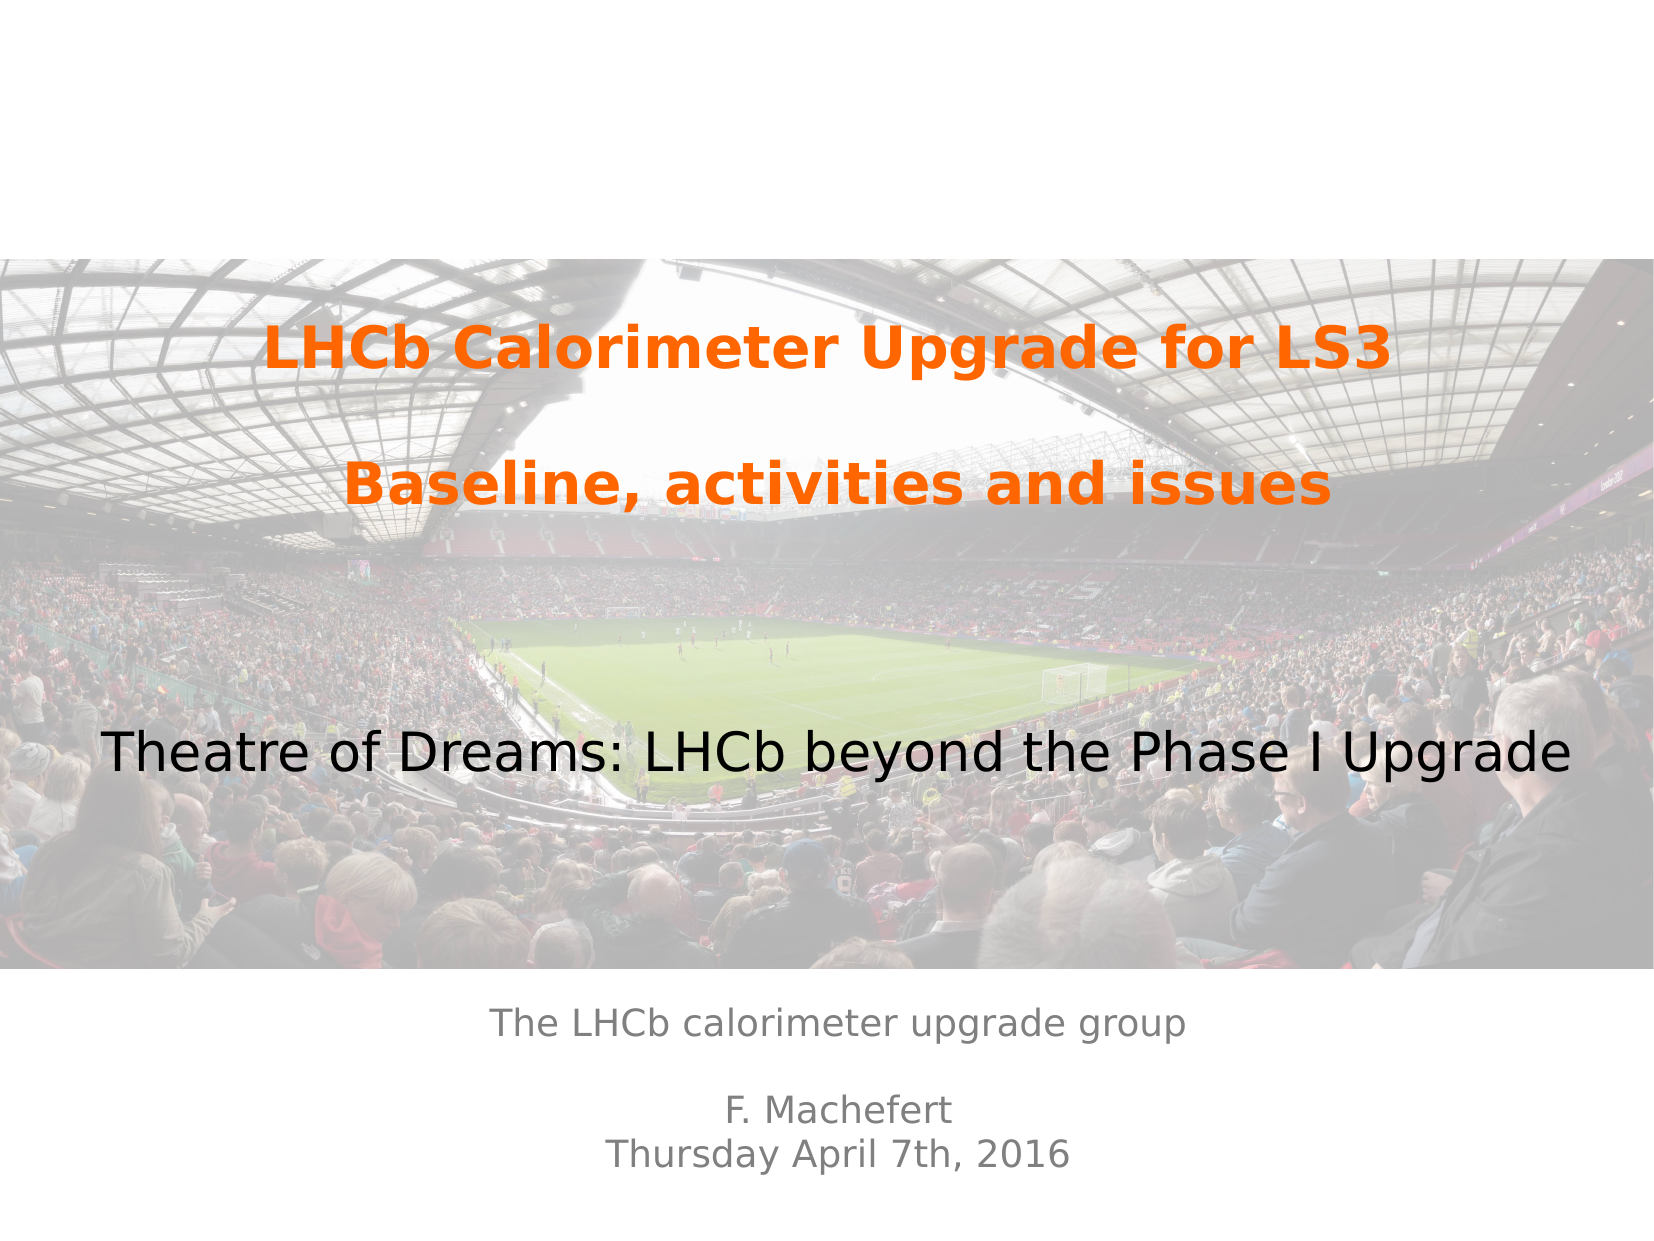

# LHCb Calorimeter Upgrade for LS3
Baseline, activities and issues
Theatre of Dreams: LHCb beyond the Phase I Upgrade
The LHCb calorimeter upgrade group
F. Machefert
Thursday April 7th, 2016